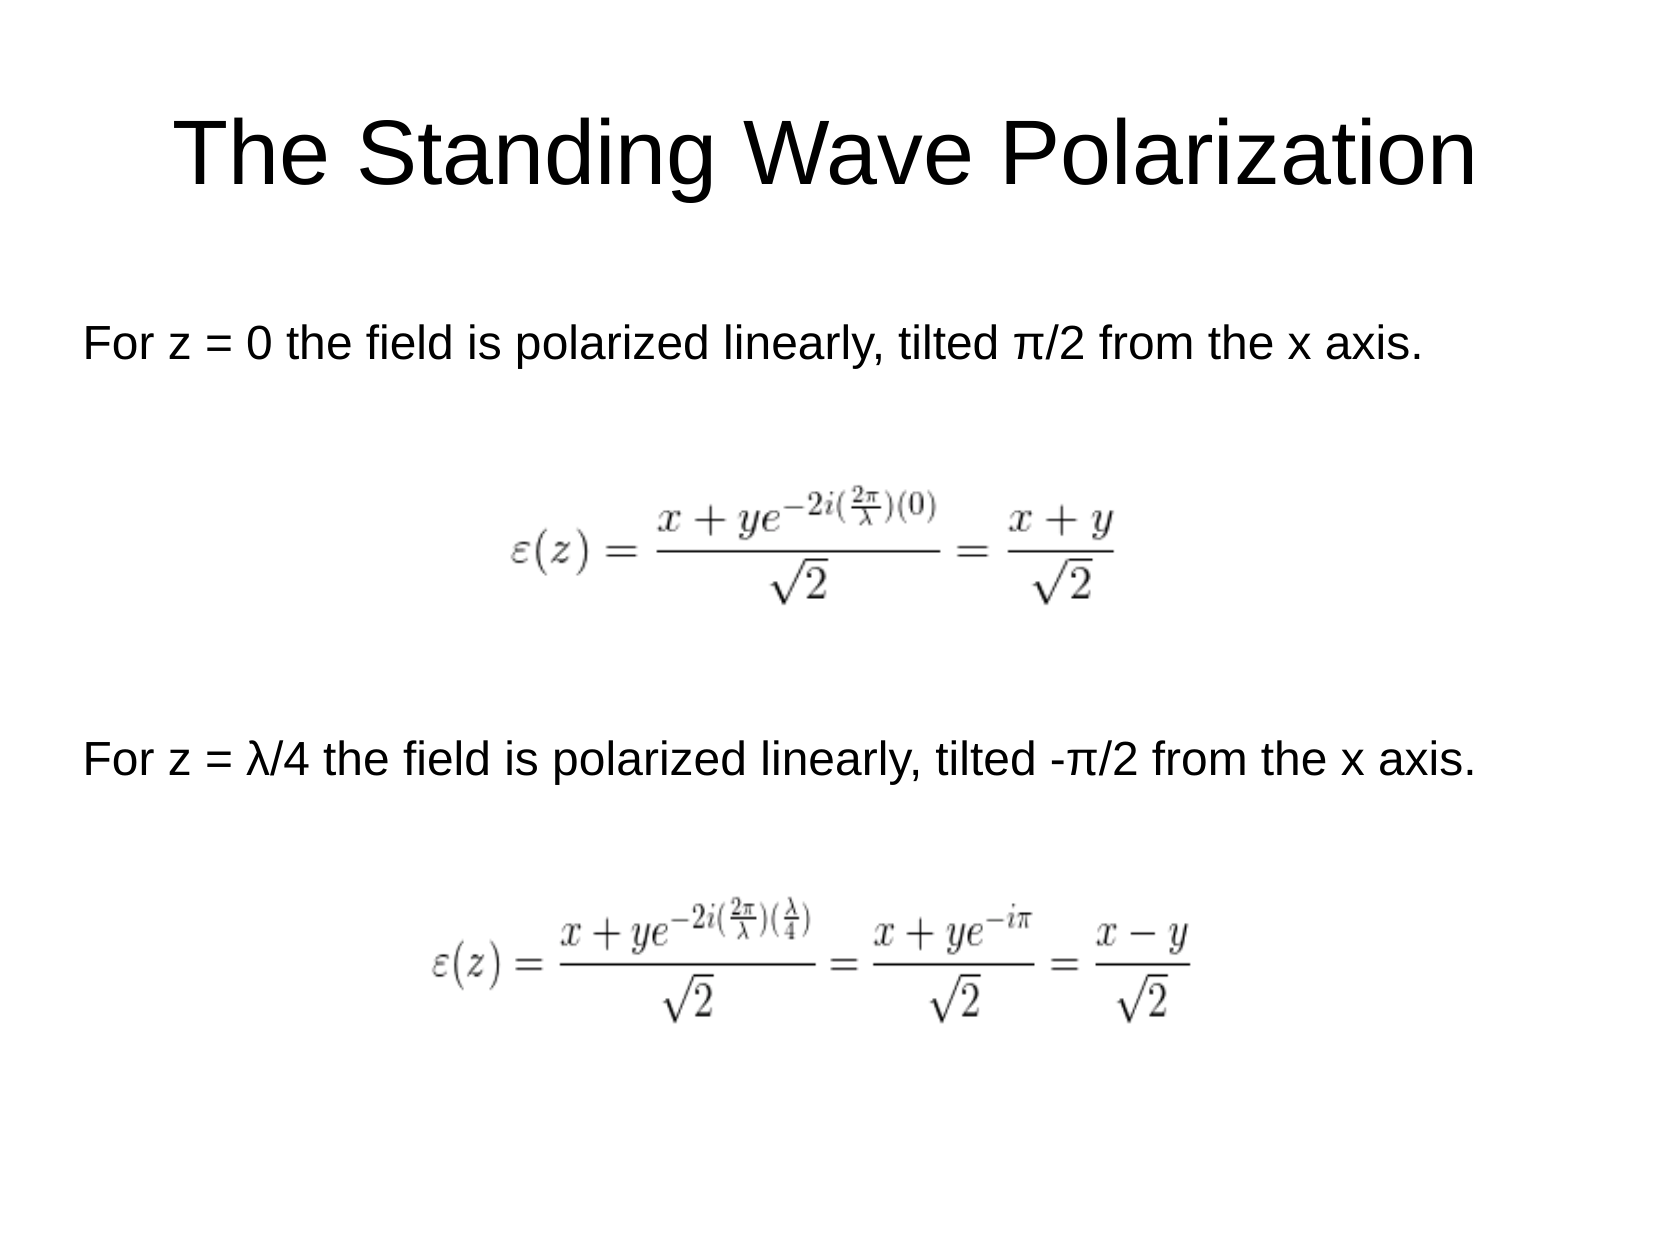

# The Standing Wave Polarization
For z = 0 the field is polarized linearly, tilted π/2 from the x axis.
For z = λ/4 the field is polarized linearly, tilted -π/2 from the x axis.